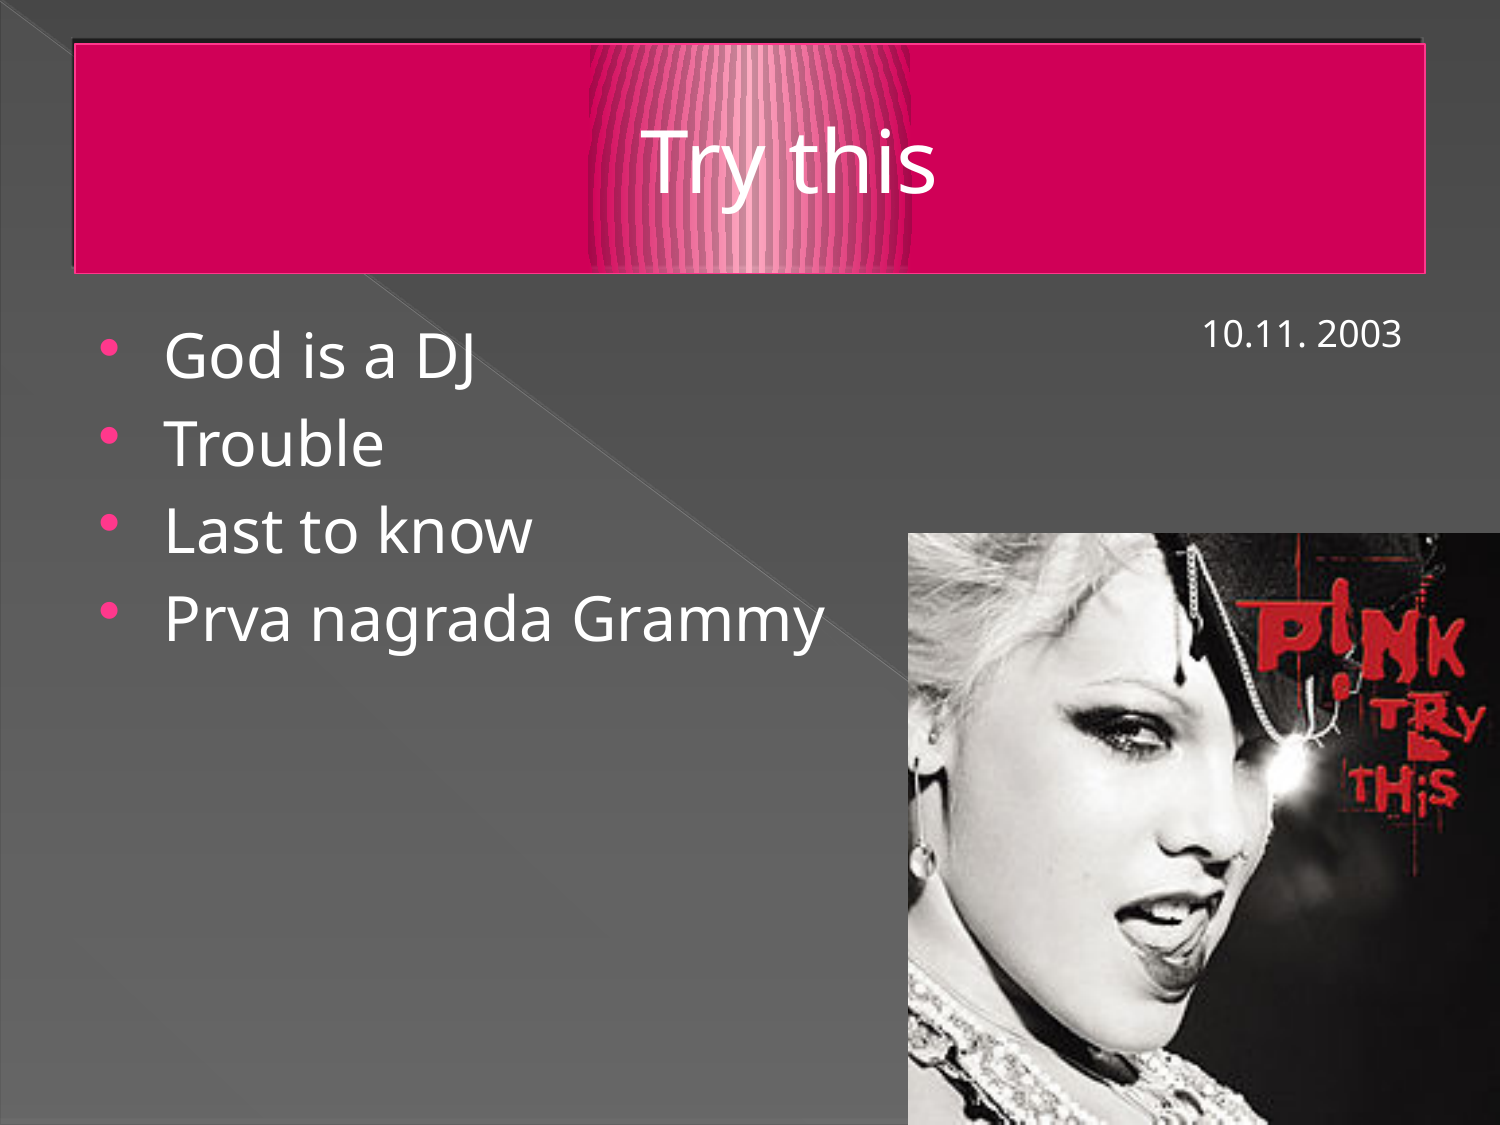

# Try this
10.11. 2003
God is a DJ
Trouble
Last to know
Prva nagrada Grammy